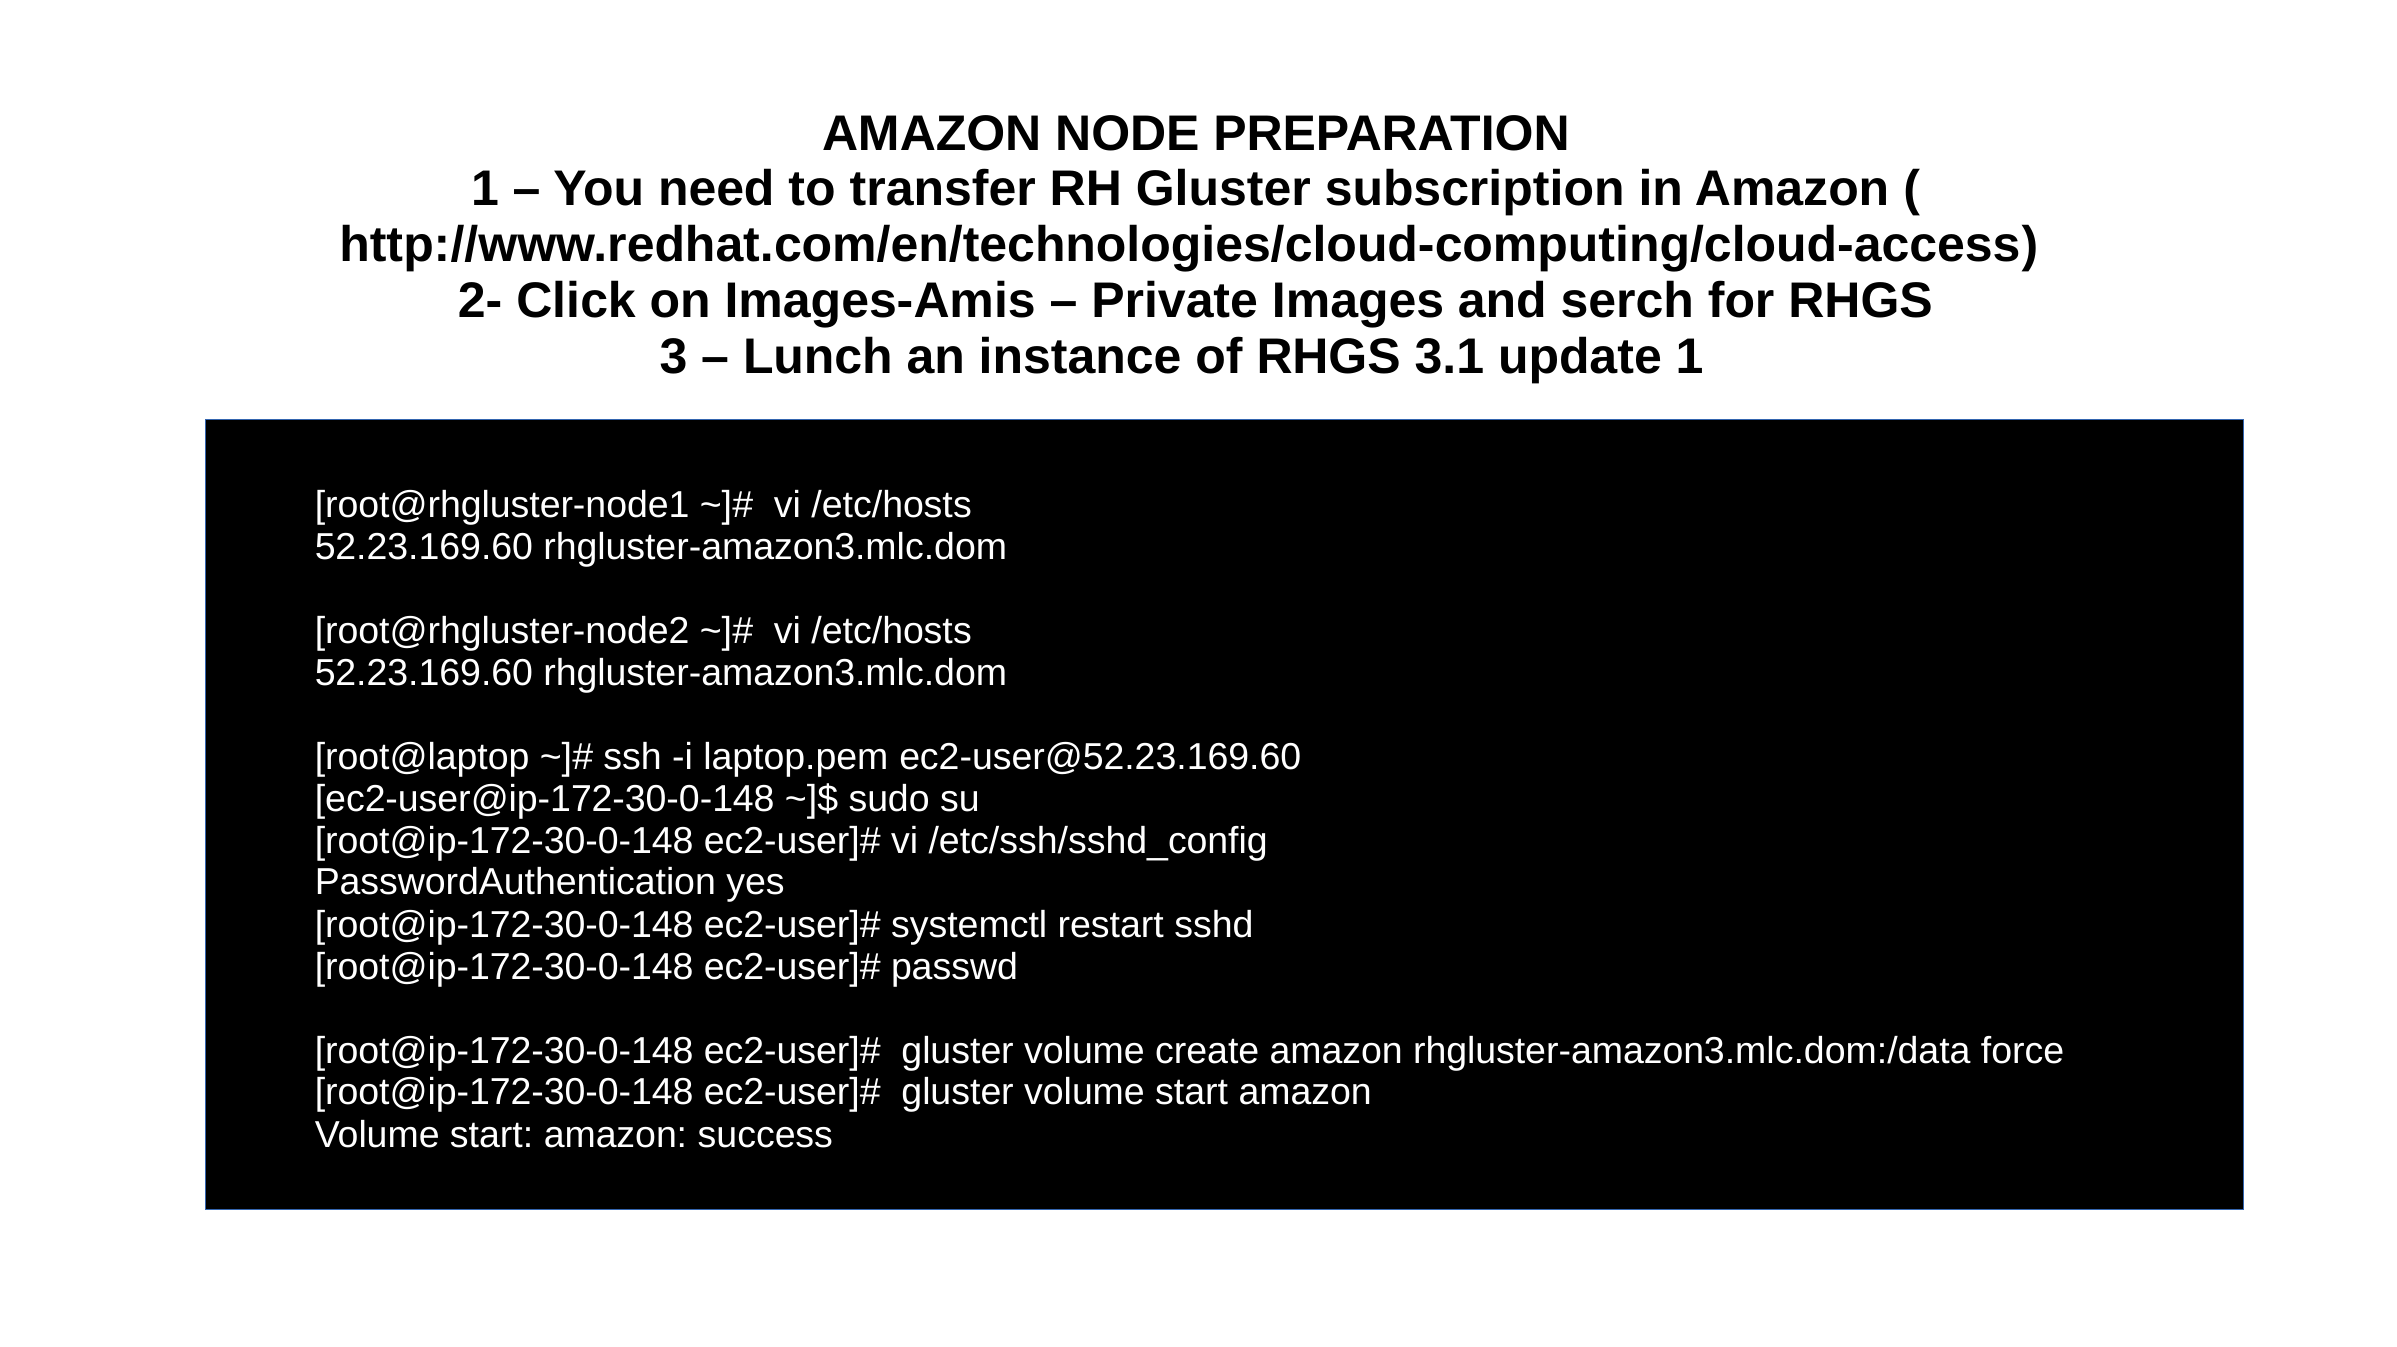

AMAZON NODE PREPARATION
1 – You need to transfer RH Gluster subscription in Amazon (http://www.redhat.com/en/technologies/cloud-computing/cloud-access)
2- Click on Images-Amis – Private Images and serch for RHGS
3 – Lunch an instance of RHGS 3.1 update 1
[root@rhgluster-node1 ~]# vi /etc/hosts
52.23.169.60 rhgluster-amazon3.mlc.dom
[root@rhgluster-node2 ~]# vi /etc/hosts
52.23.169.60 rhgluster-amazon3.mlc.dom
[root@laptop ~]# ssh -i laptop.pem ec2-user@52.23.169.60
[ec2-user@ip-172-30-0-148 ~]$ sudo su
[root@ip-172-30-0-148 ec2-user]# vi /etc/ssh/sshd_config
PasswordAuthentication yes
[root@ip-172-30-0-148 ec2-user]# systemctl restart sshd
[root@ip-172-30-0-148 ec2-user]# passwd
[root@ip-172-30-0-148 ec2-user]# gluster volume create amazon rhgluster-amazon3.mlc.dom:/data force
[root@ip-172-30-0-148 ec2-user]# gluster volume start amazon
Volume start: amazon: success
DISTRIBUTED VOLUME